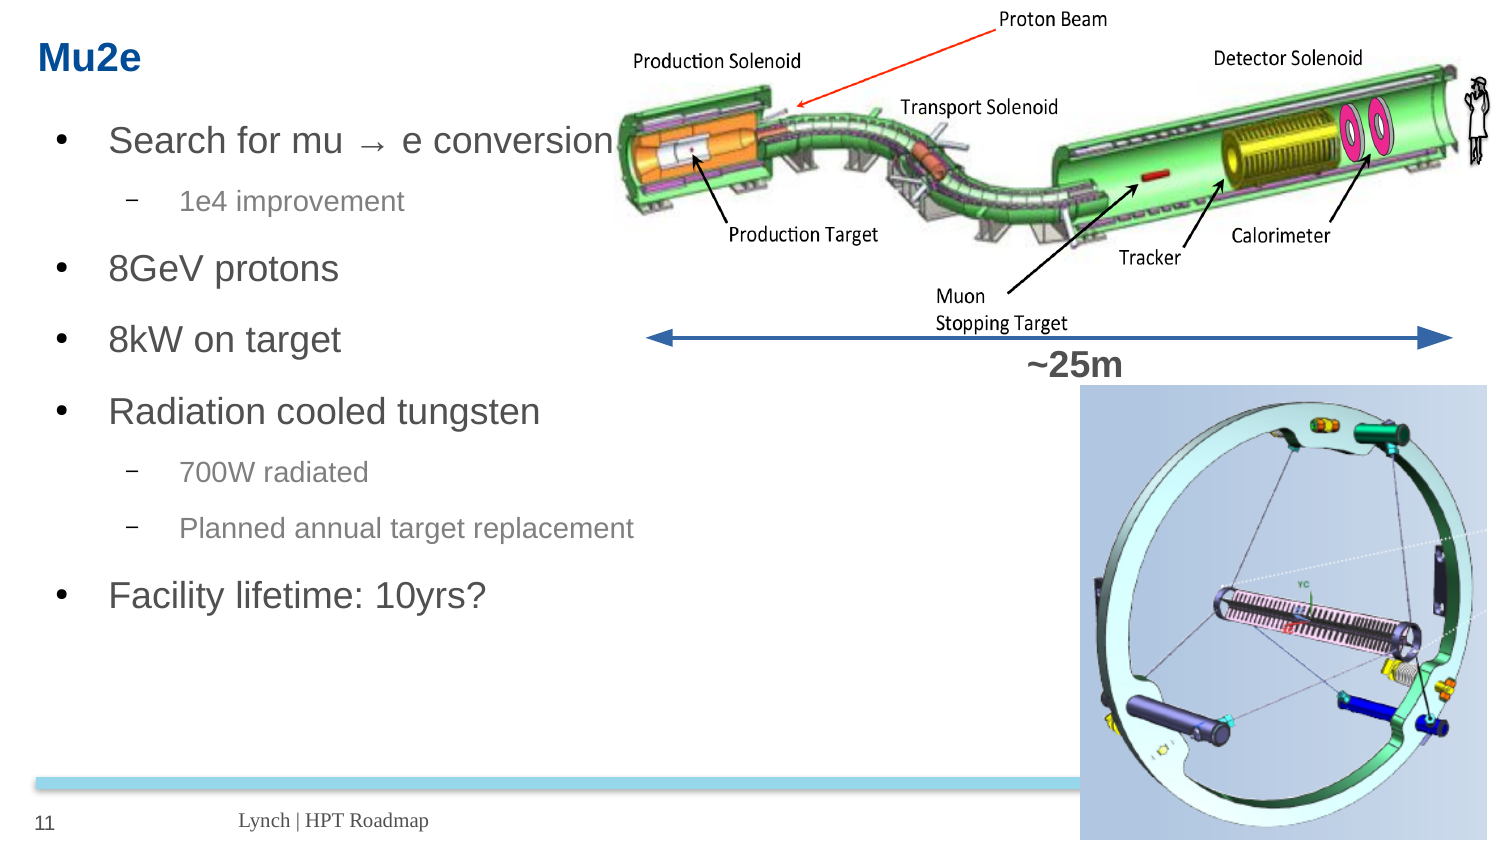

# Mu2e
Search for mu → e conversion
1e4 improvement
8GeV protons
8kW on target
Radiation cooled tungsten
700W radiated
Planned annual target replacement
Facility lifetime: 10yrs?
~25m
Lynch | HPT Roadmap